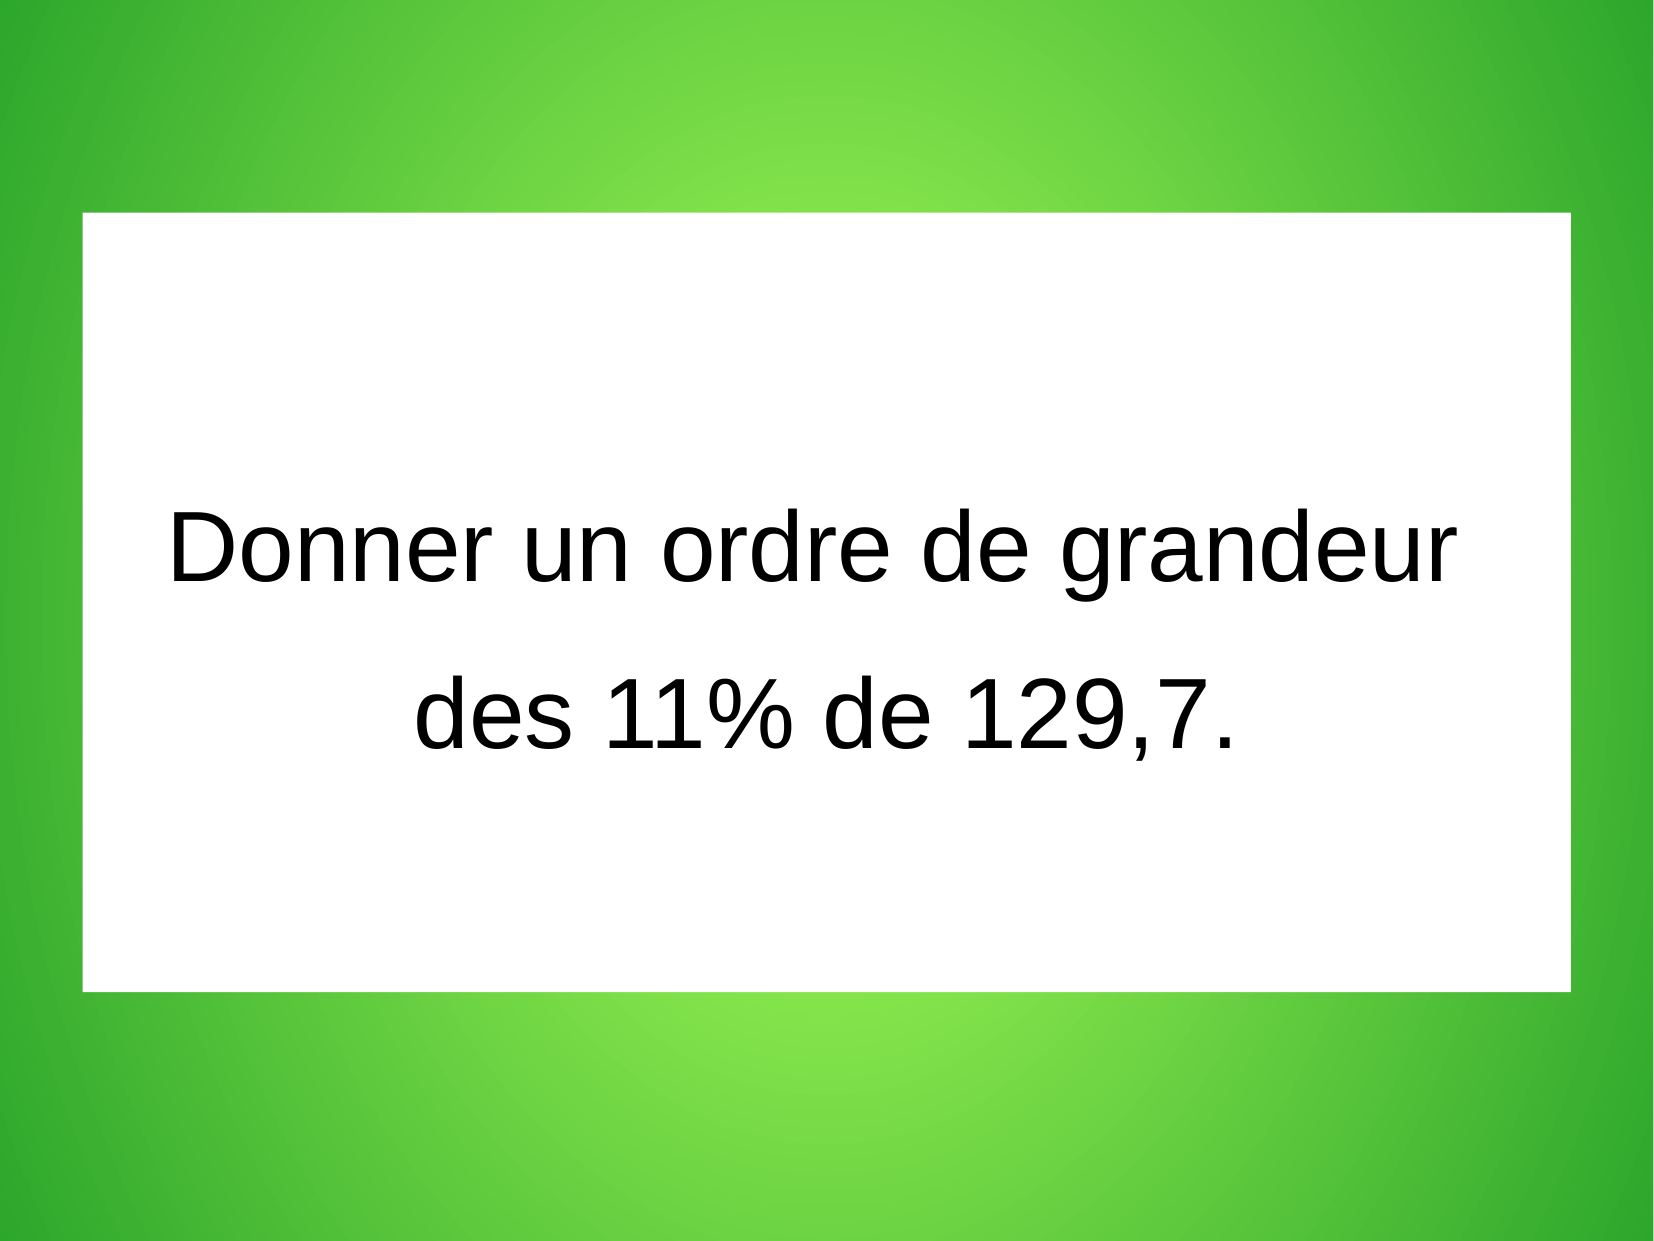

# Donner un ordre de grandeur des 11% de 129,7.